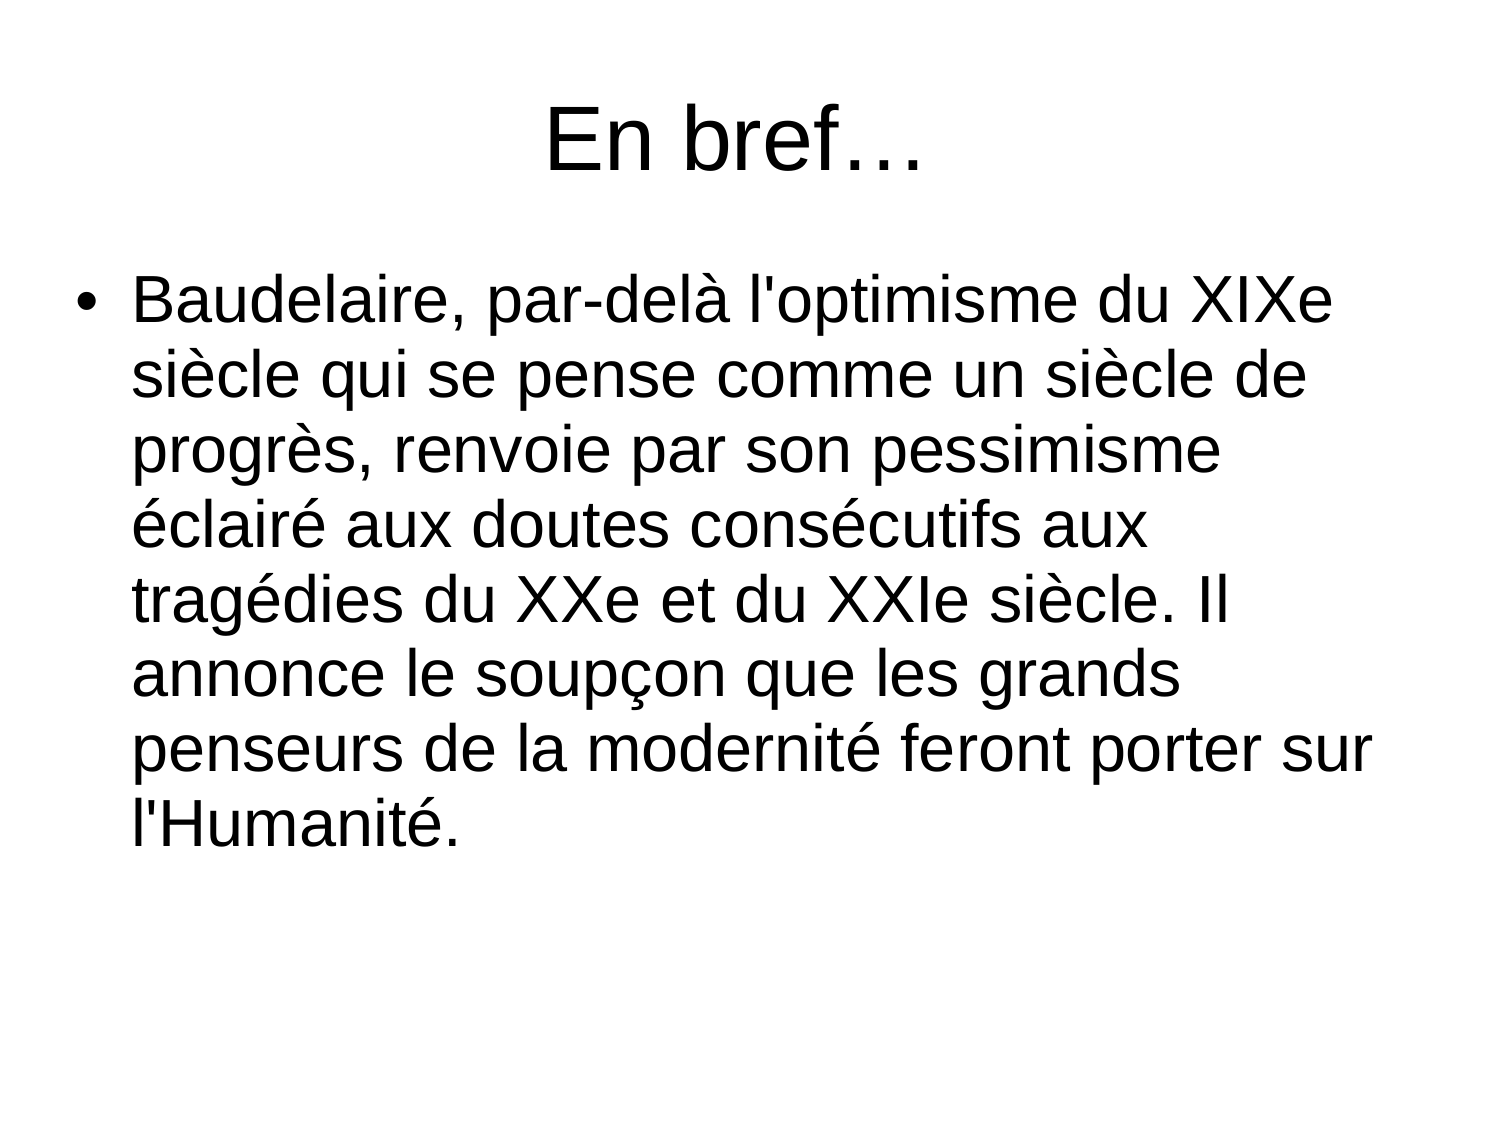

# En bref…
Baudelaire, par-delà l'optimisme du XIXe siècle qui se pense comme un siècle de progrès, renvoie par son pessimisme éclairé aux doutes consécutifs aux tragédies du XXe et du XXIe siècle. Il annonce le soupçon que les grands penseurs de la modernité feront porter sur l'Humanité.